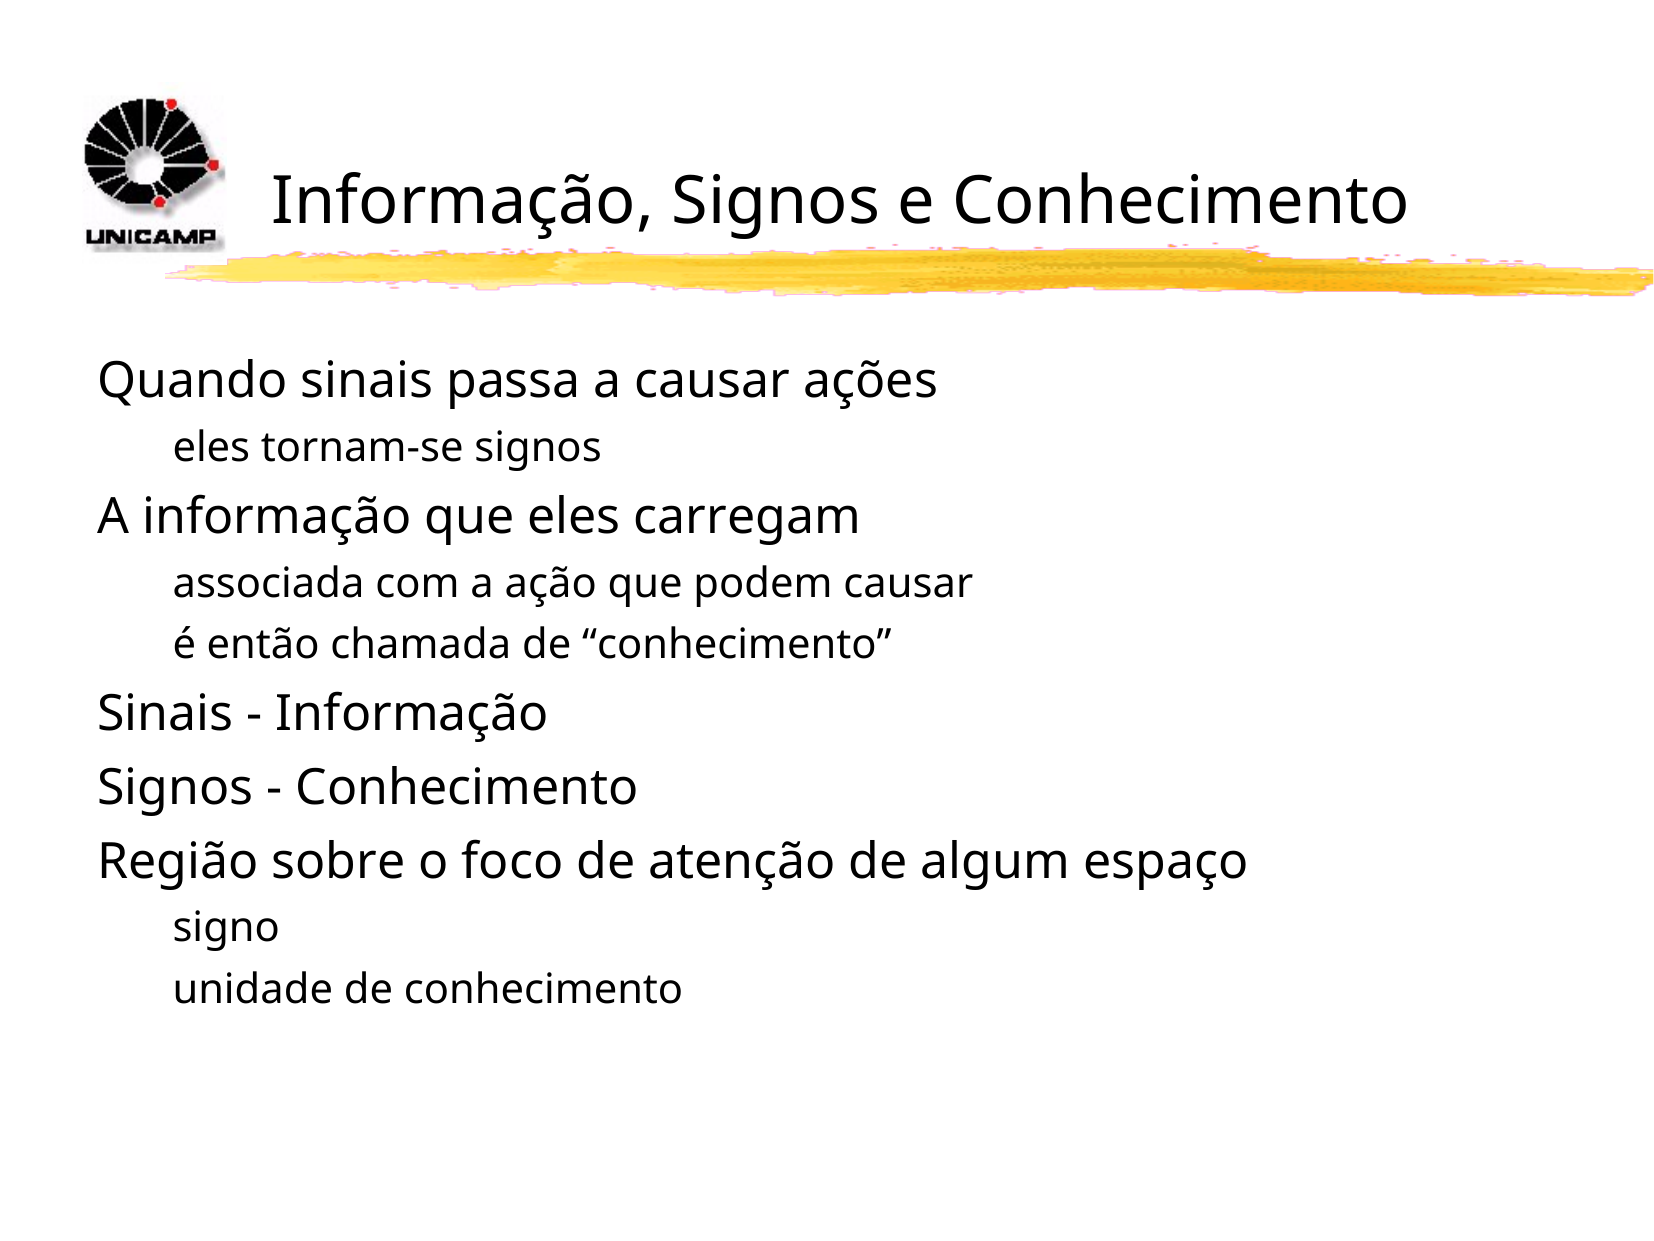

# Informação, Signos e Conhecimento
Quando sinais passa a causar ações
eles tornam-se signos
A informação que eles carregam
associada com a ação que podem causar
é então chamada de “conhecimento”
Sinais - Informação
Signos - Conhecimento
Região sobre o foco de atenção de algum espaço
signo
unidade de conhecimento